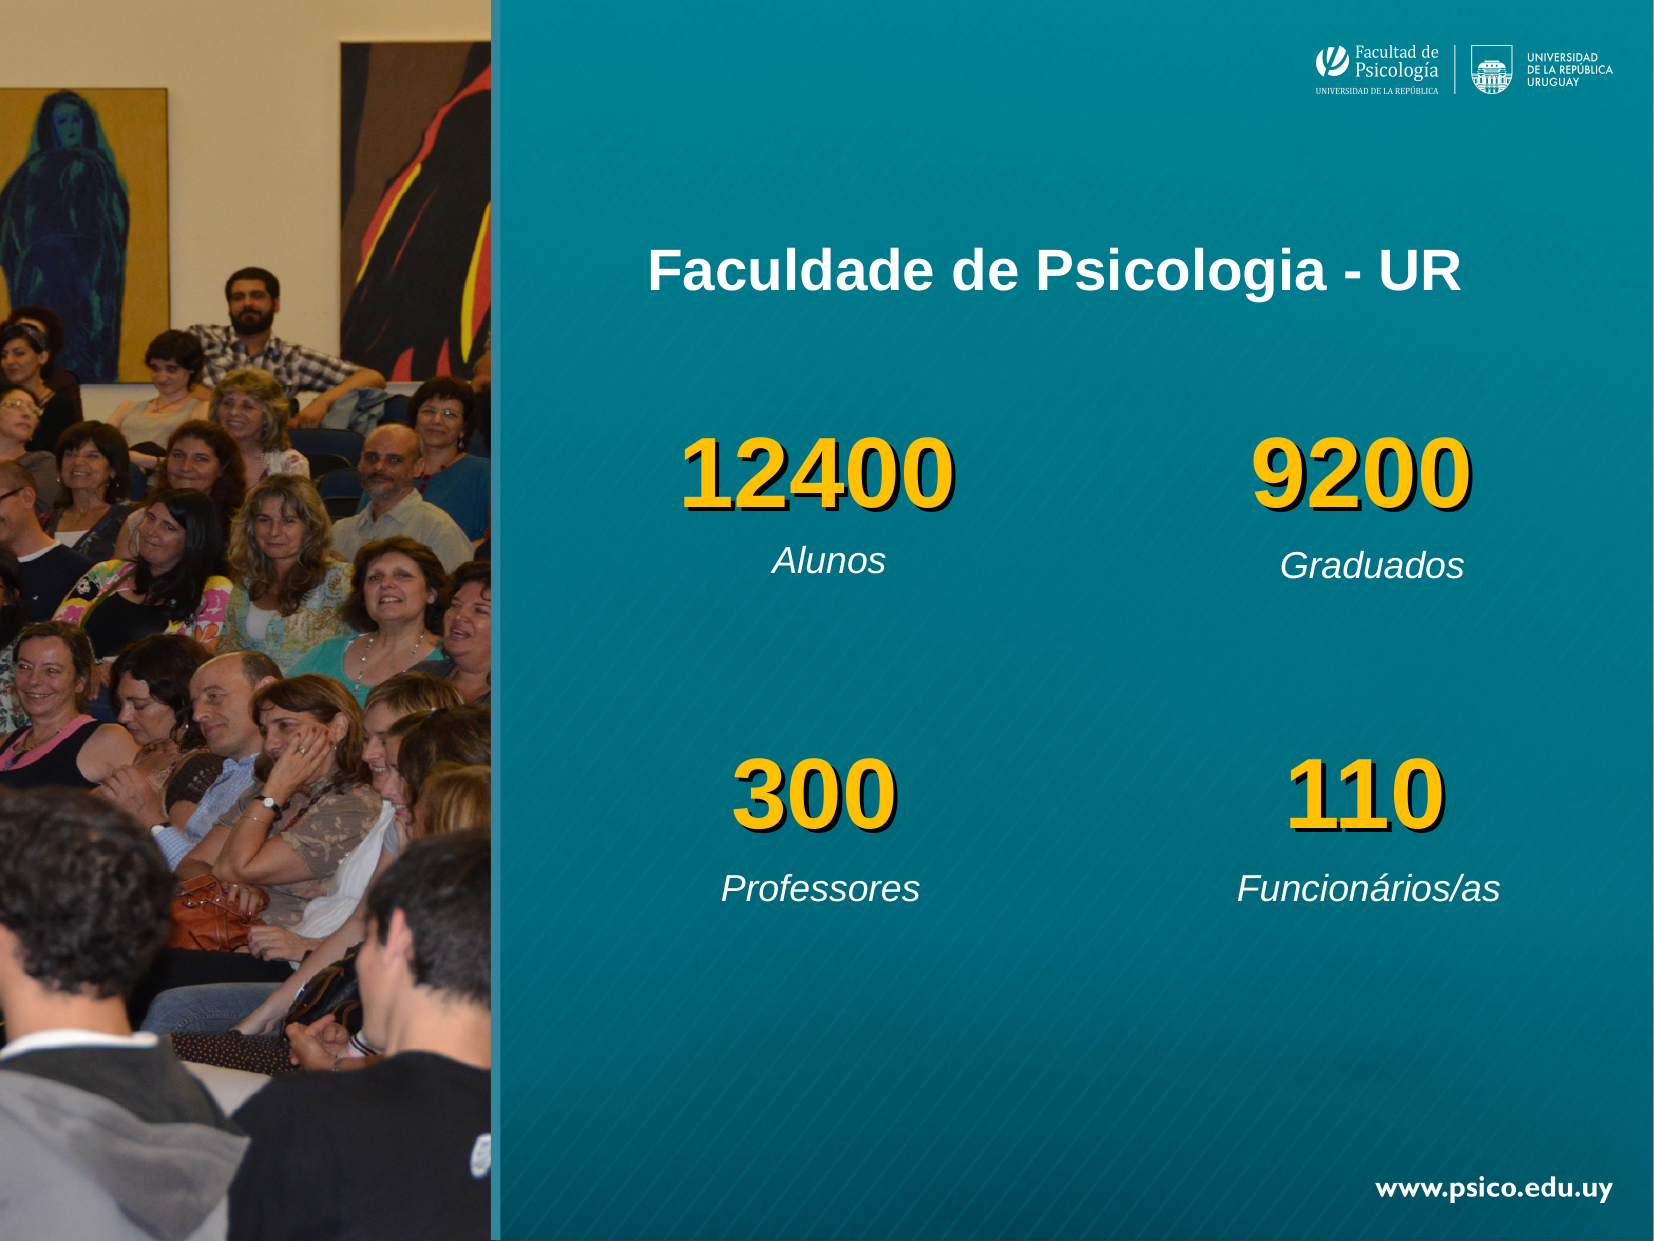

# Faculdade de Psicologia - UR
12400
9200
Alunos
Graduados
300
110
Professores
Funcionários/as